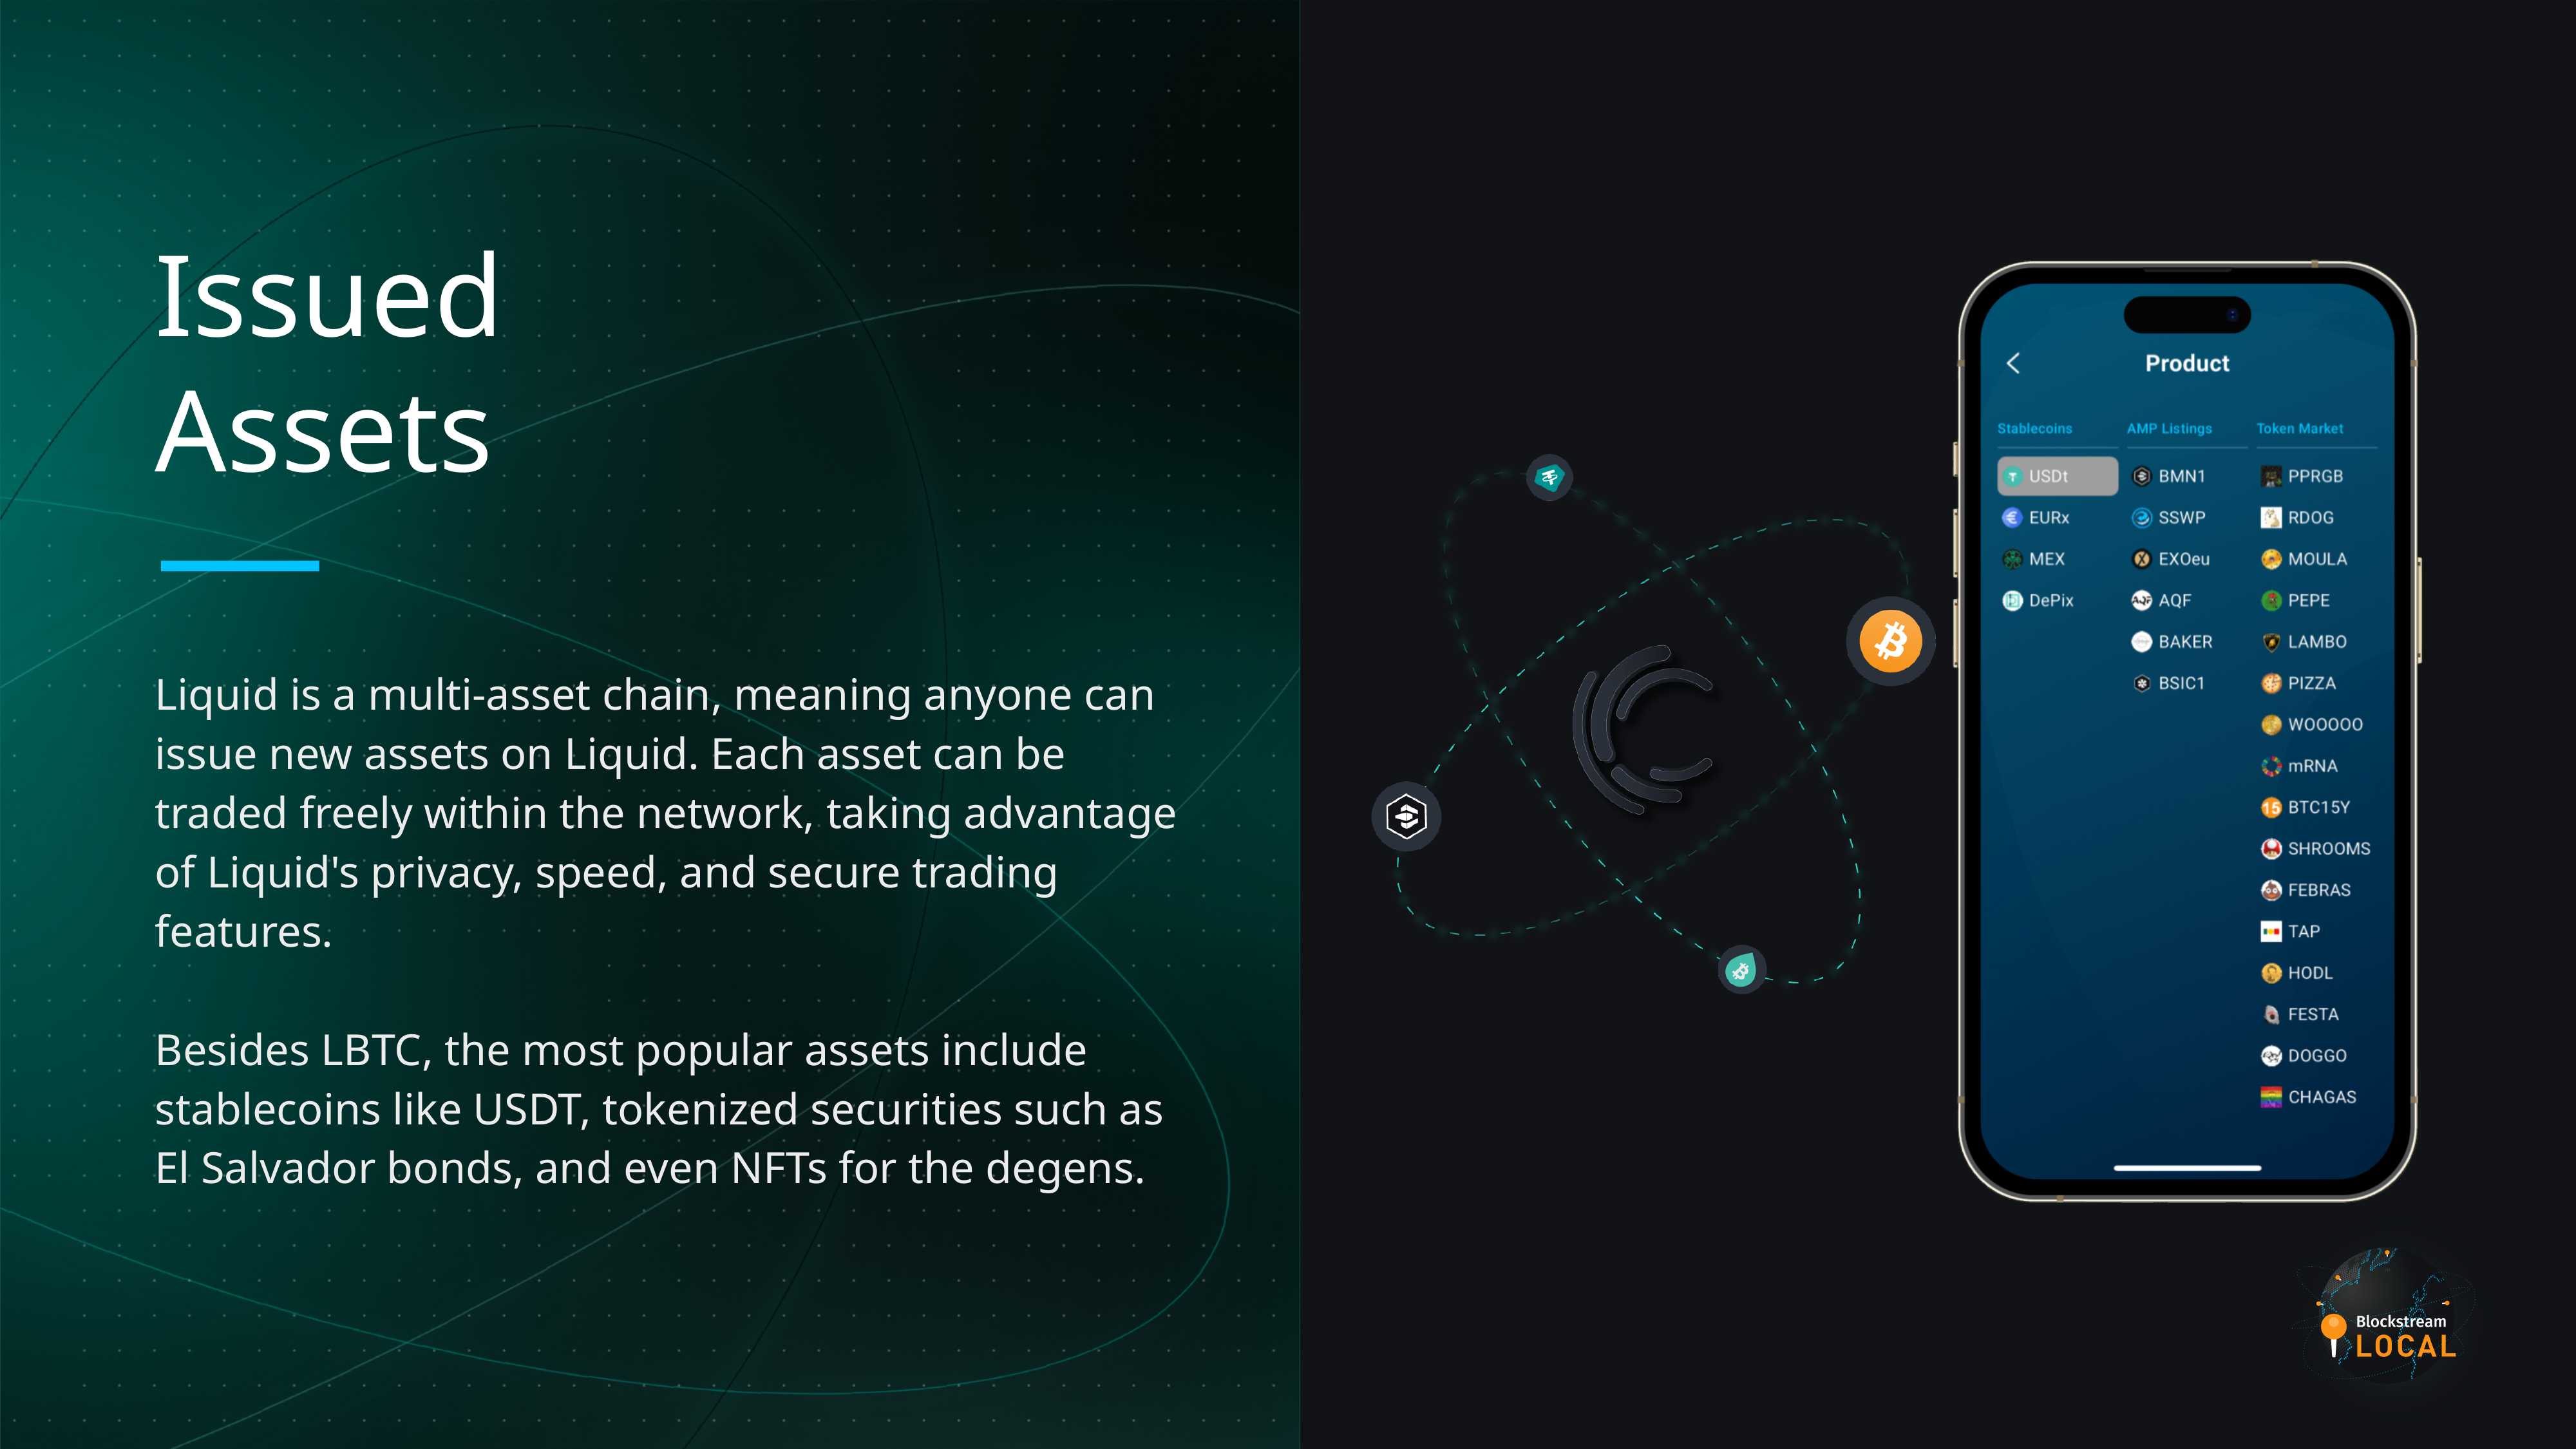

Issued
Assets
Liquid is a multi-asset chain, meaning anyone can issue new assets on Liquid. Each asset can be traded freely within the network, taking advantage of Liquid's privacy, speed, and secure trading features.
Besides LBTC, the most popular assets include stablecoins like USDT, tokenized securities such as El Salvador bonds, and even NFTs for the degens.